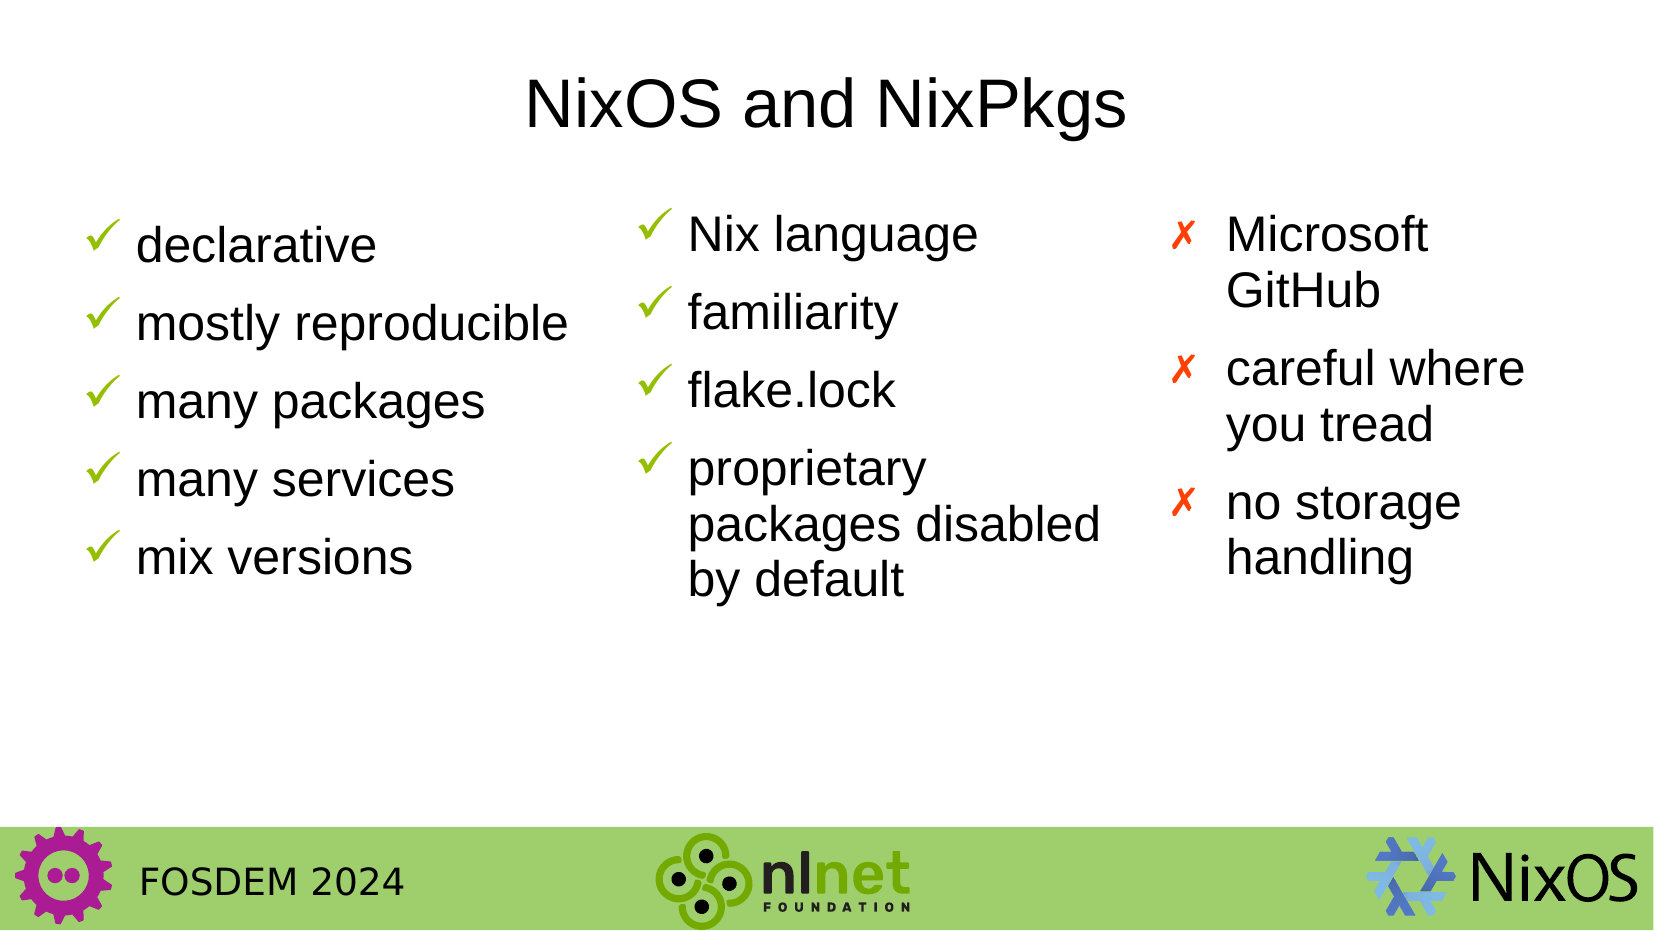

# NixOS and NixPkgs
Nix language
familiarity
flake.lock
proprietary packages disabled by default
Microsoft GitHub
careful where you tread
no storage handling
declarative
mostly reproducible
many packages
many services
mix versions